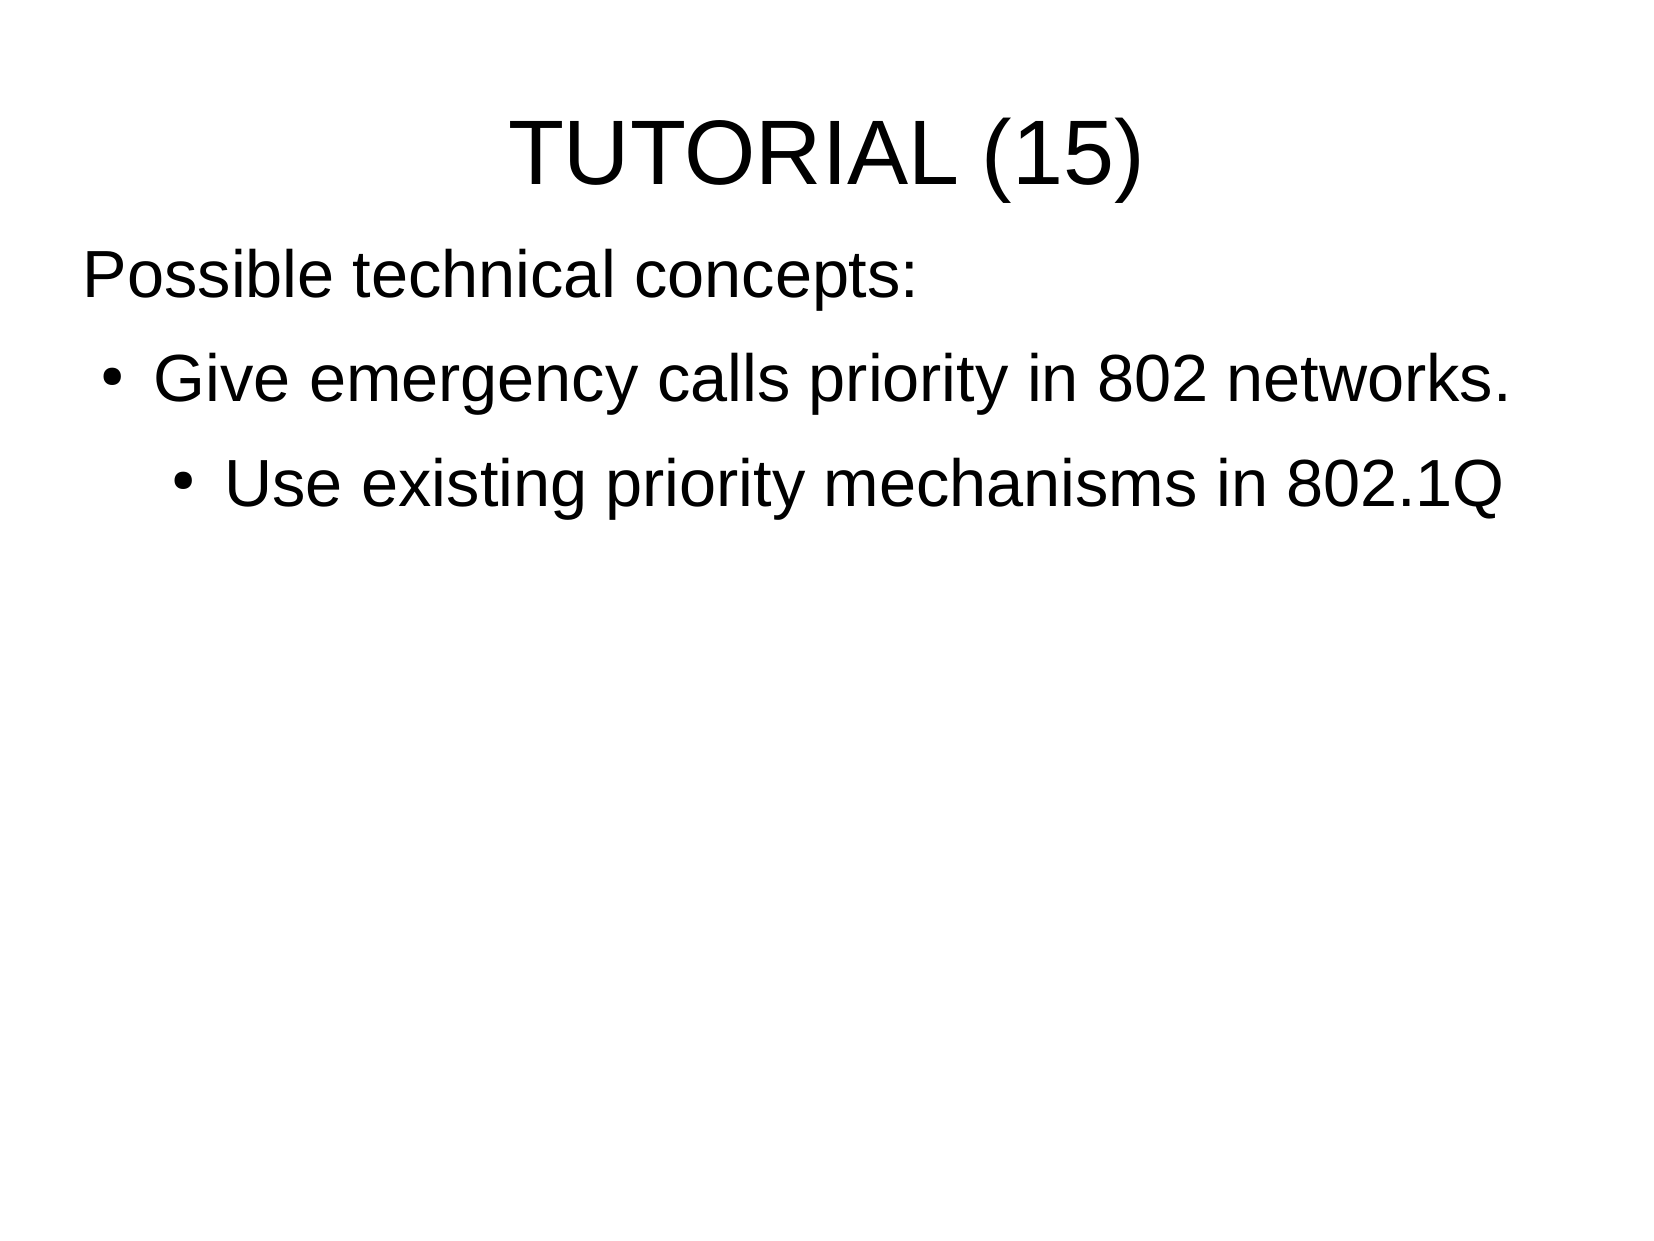

# TUTORIAL (15)
Possible technical concepts:
Give emergency calls priority in 802 networks.
Use existing priority mechanisms in 802.1Q